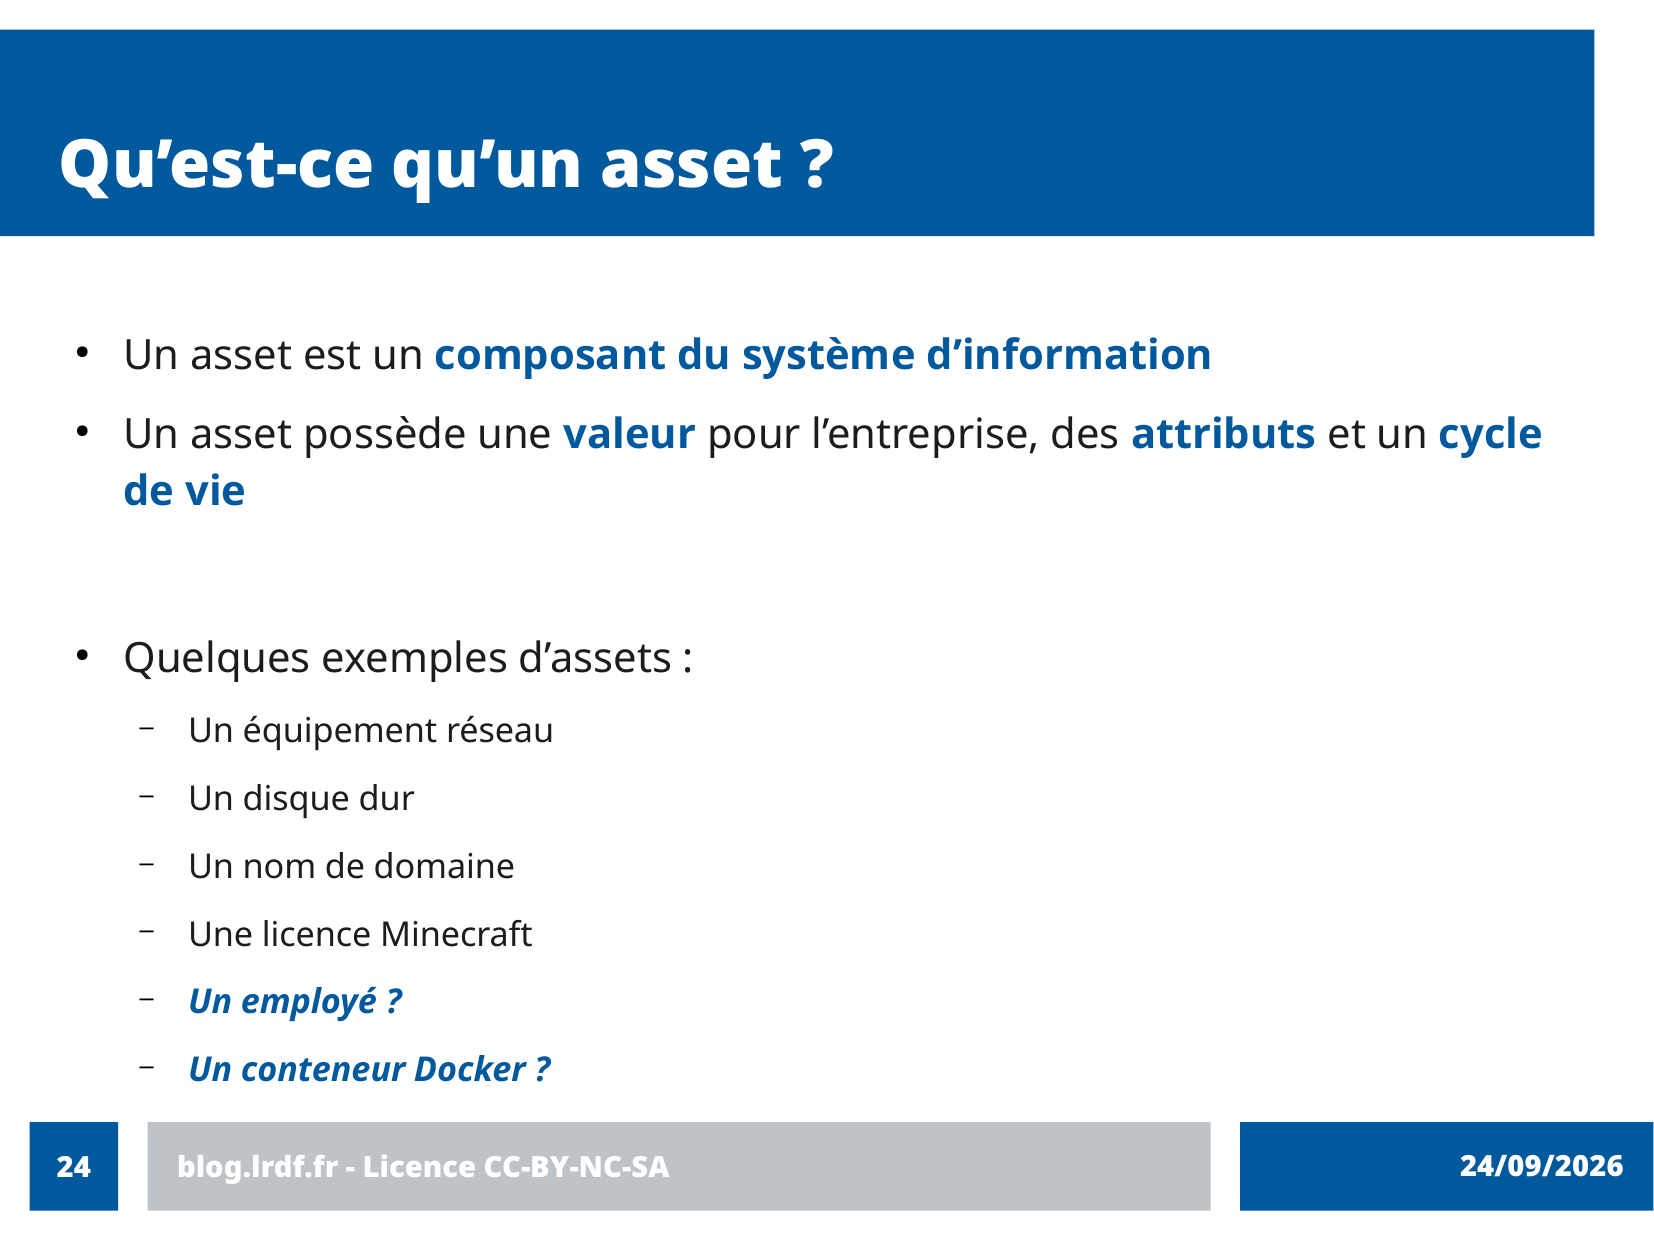

# Qu’est-ce qu’un asset ?
Un asset est un composant du système d’information
Un asset possède une valeur pour l’entreprise, des attributs et un cycle de vie
Quelques exemples d’assets :
Un équipement réseau
Un disque dur
Un nom de domaine
Une licence Minecraft
Un employé ?
Un conteneur Docker ?
24
blog.lrdf.fr - Licence CC-BY-NC-SA